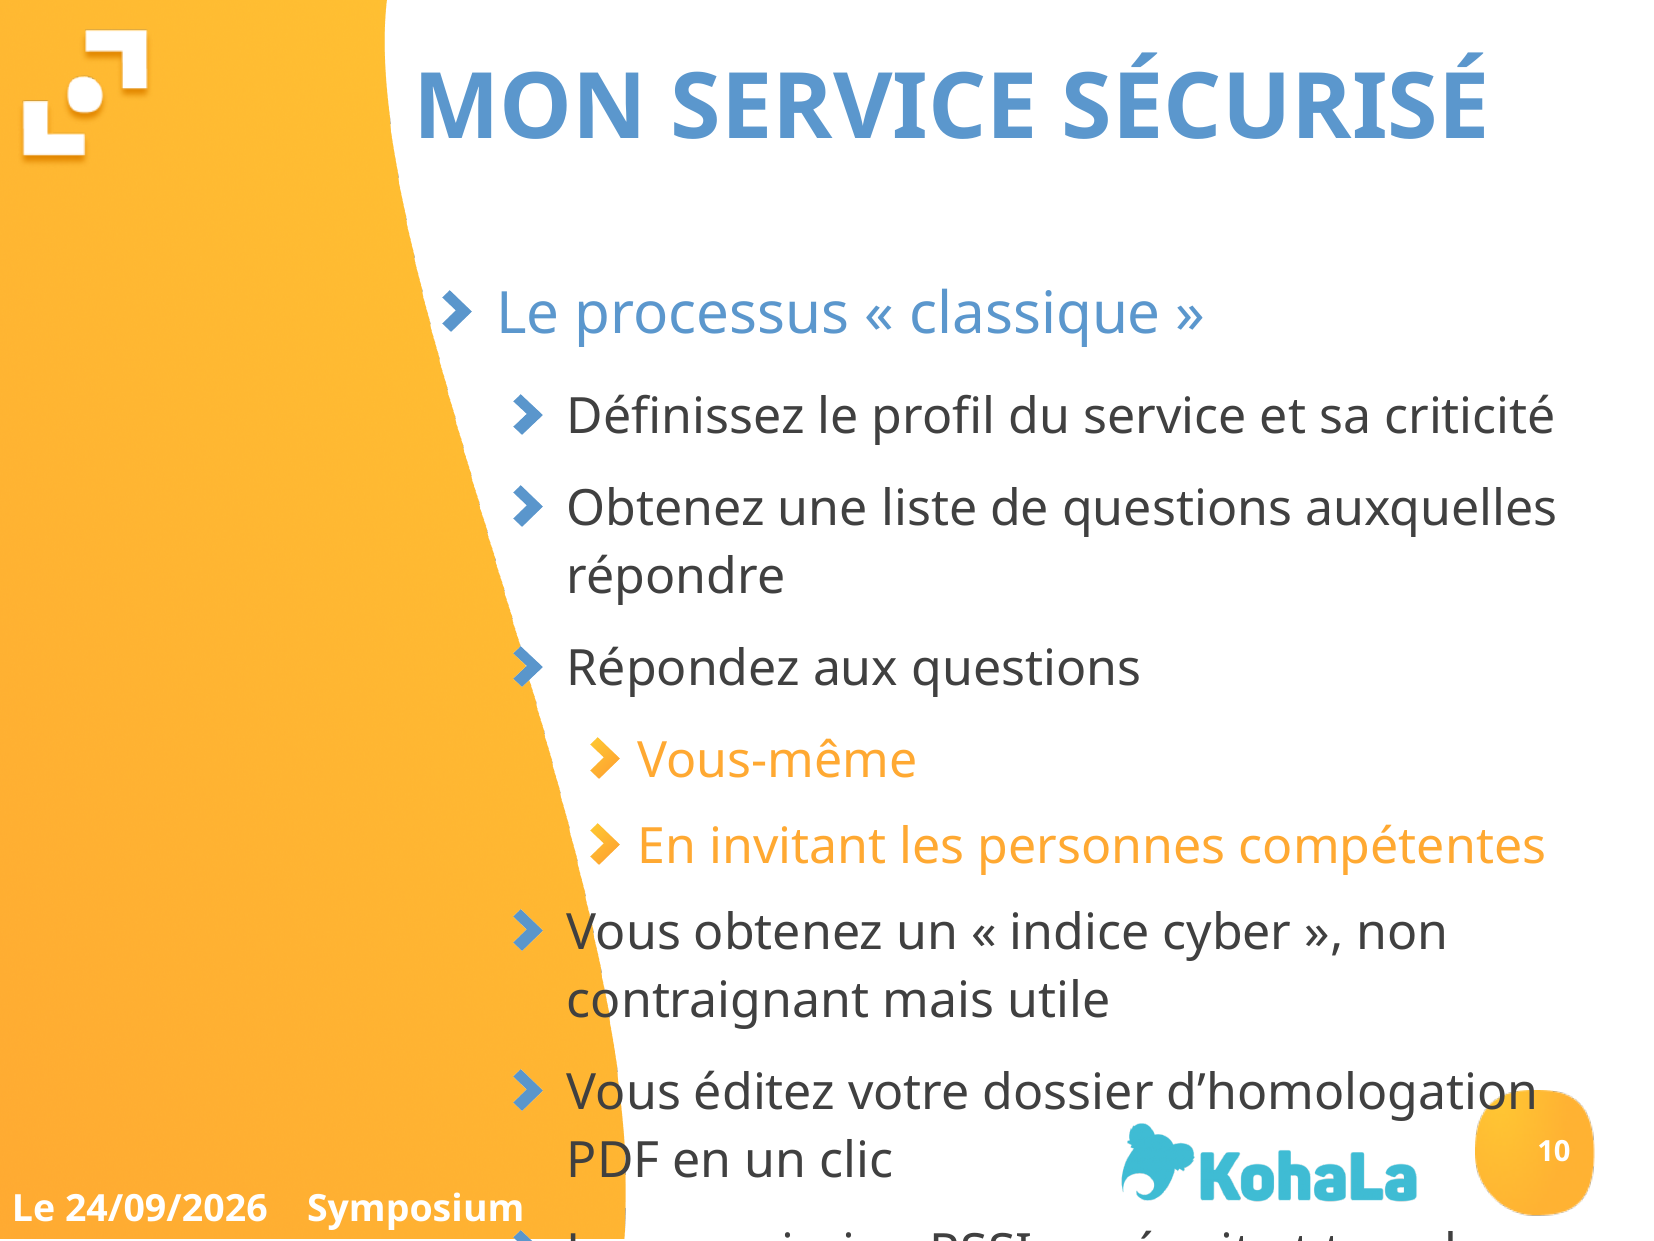

# Mon service sécurisé
Le processus « classique »
Définissez le profil du service et sa criticité
Obtenez une liste de questions auxquelles répondre
Répondez aux questions
Vous-même
En invitant les personnes compétentes
Vous obtenez un « indice cyber », non contraignant mais utile
Vous éditez votre dossier d’homologation PDF en un clic
La commission RSSI se réunit et tranche
10